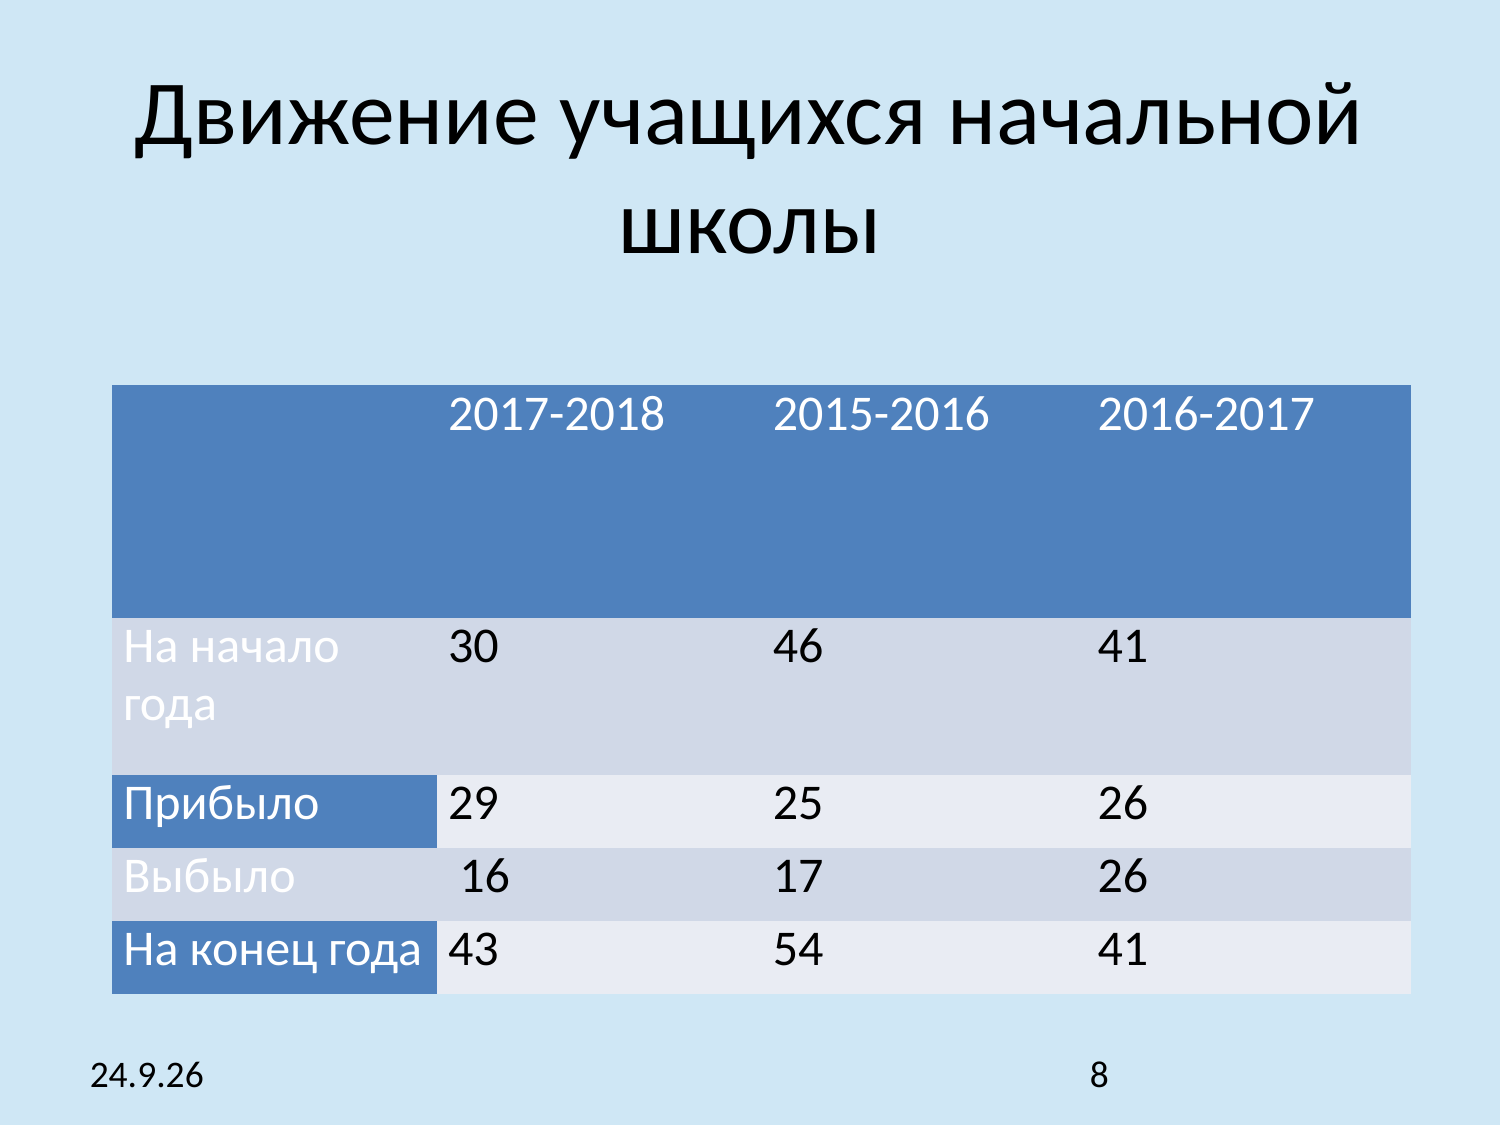

# Движение учащихся начальной школы
| | 2017-2018 | 2015-2016 | 2016-2017 |
| --- | --- | --- | --- |
| На начало года | 30 | 46 | 41 |
| Прибыло | 29 | 25 | 26 |
| Выбыло | 16 | 17 | 26 |
| На конец года | 43 | 54 | 41 |